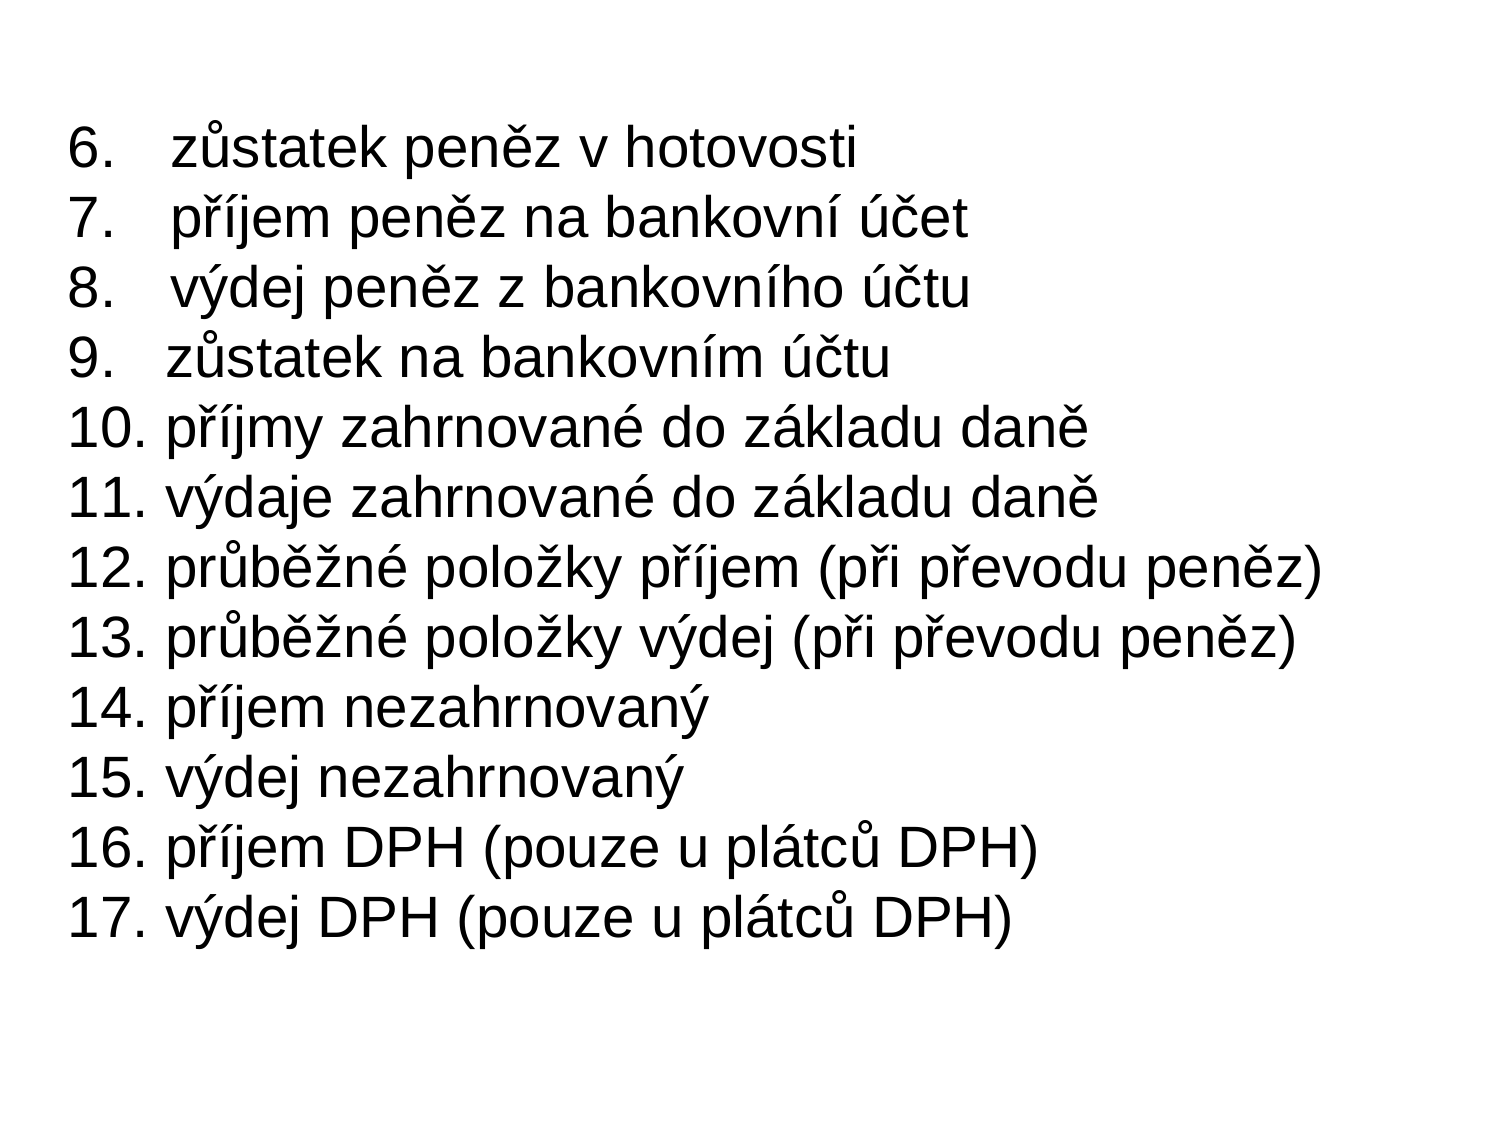

6. 	zůstatek peněz v hotovosti
7.	příjem peněz na bankovní účet
8.	výdej peněz z bankovního účtu
9. zůstatek na bankovním účtu
10. příjmy zahrnované do základu daně
11. výdaje zahrnované do základu daně
12. průběžné položky příjem (při převodu peněz)
13. průběžné položky výdej (při převodu peněz)
14. příjem nezahrnovaný
15. výdej nezahrnovaný
16. příjem DPH (pouze u plátců DPH)
17. výdej DPH (pouze u plátců DPH)